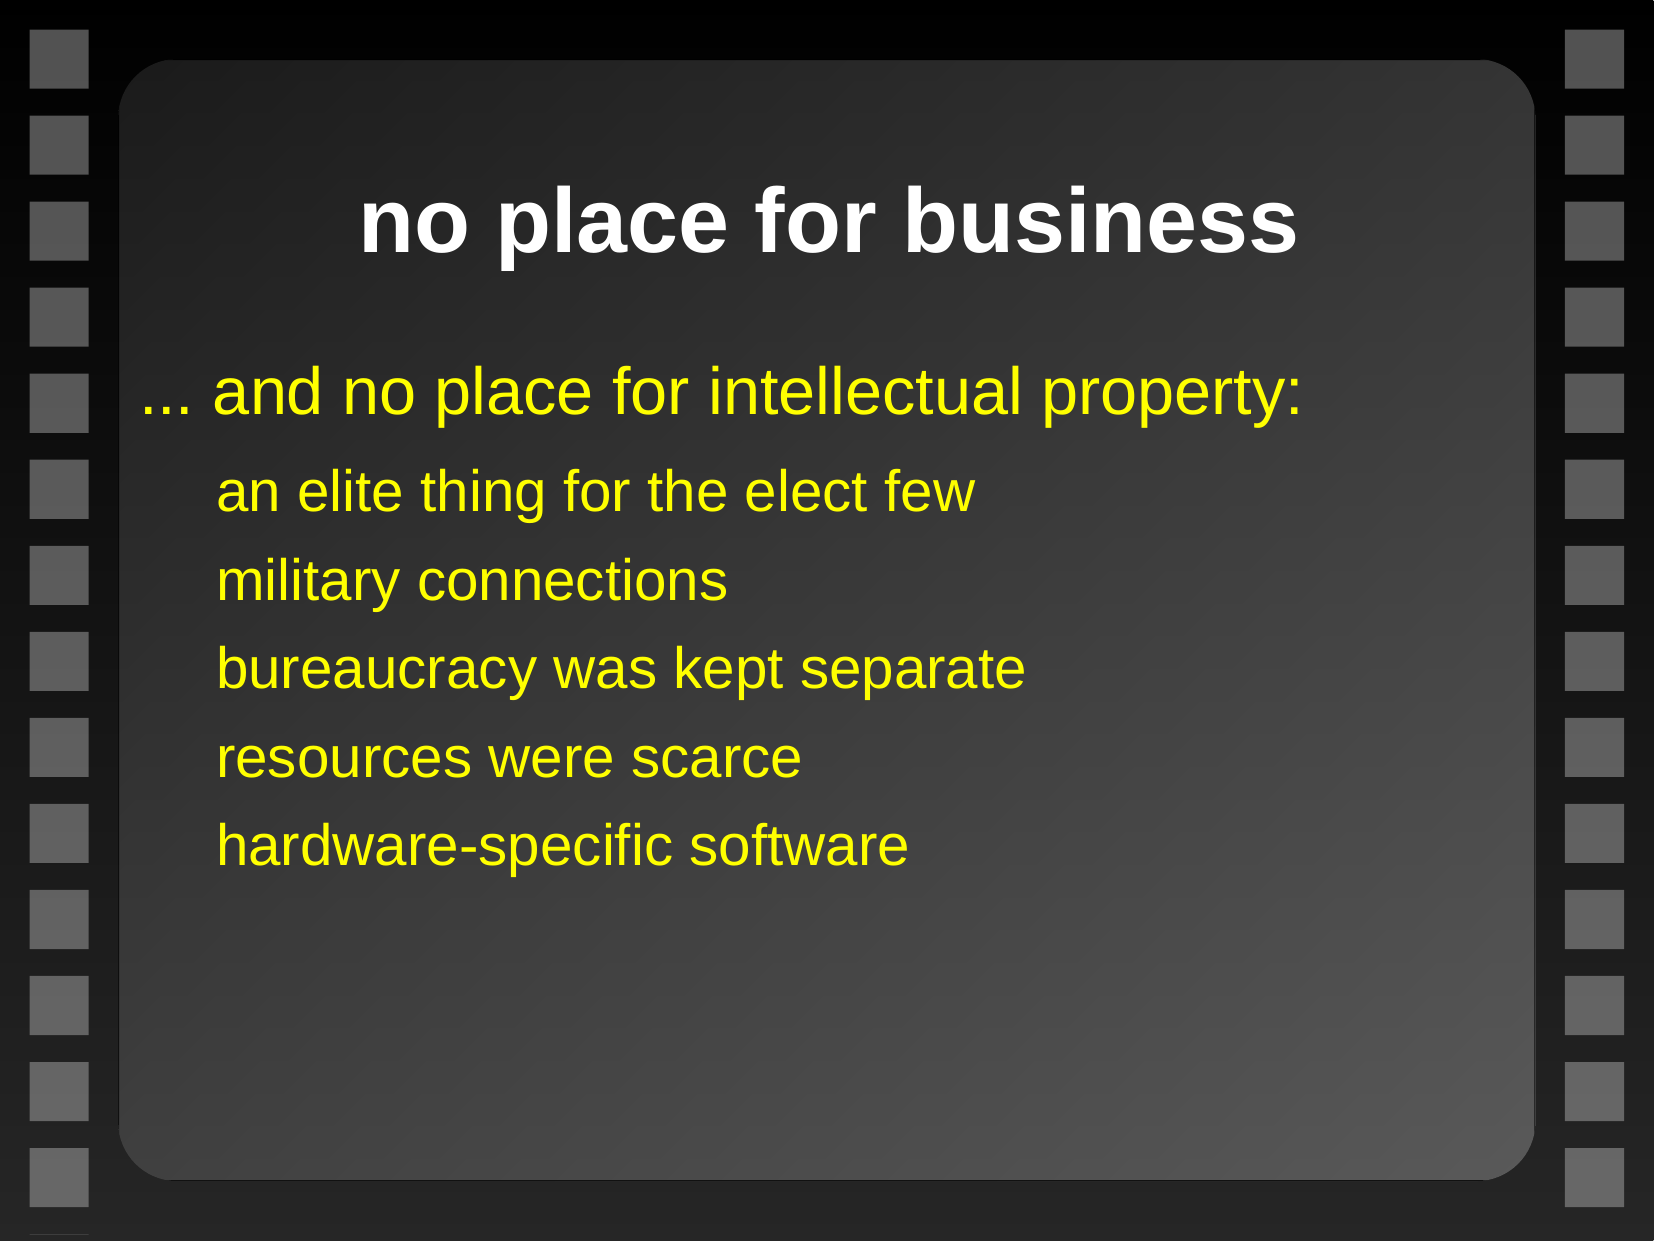

# no place for business
... and no place for intellectual property:
an elite thing for the elect few
military connections
bureaucracy was kept separate
resources were scarce
hardware-specific software